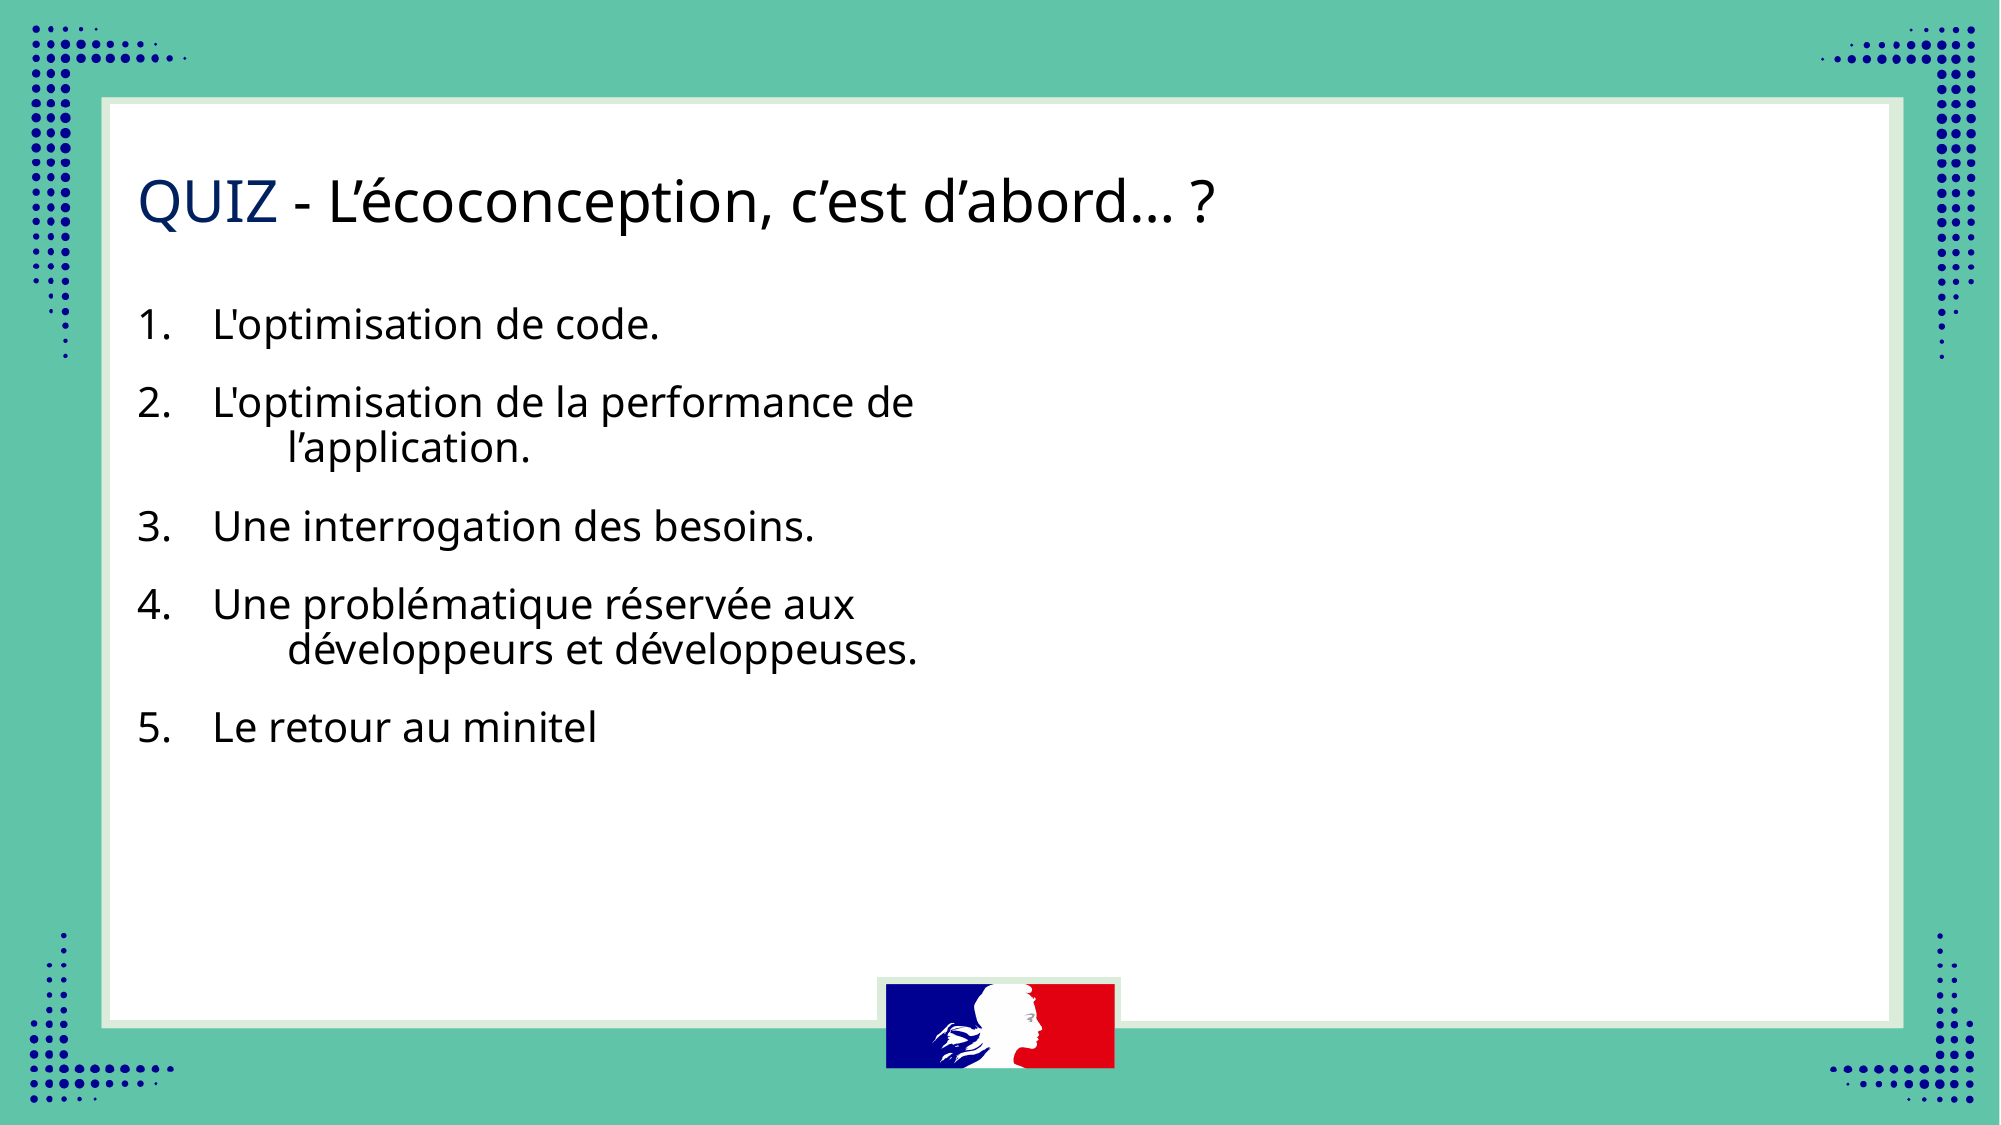

# QUIZ - L’écoconception, c’est d’abord… ?
L'optimisation de code.
L'optimisation de la performance de l’application.
Une interrogation des besoins.
Une problématique réservée aux développeurs et développeuses.
Le retour au minitel